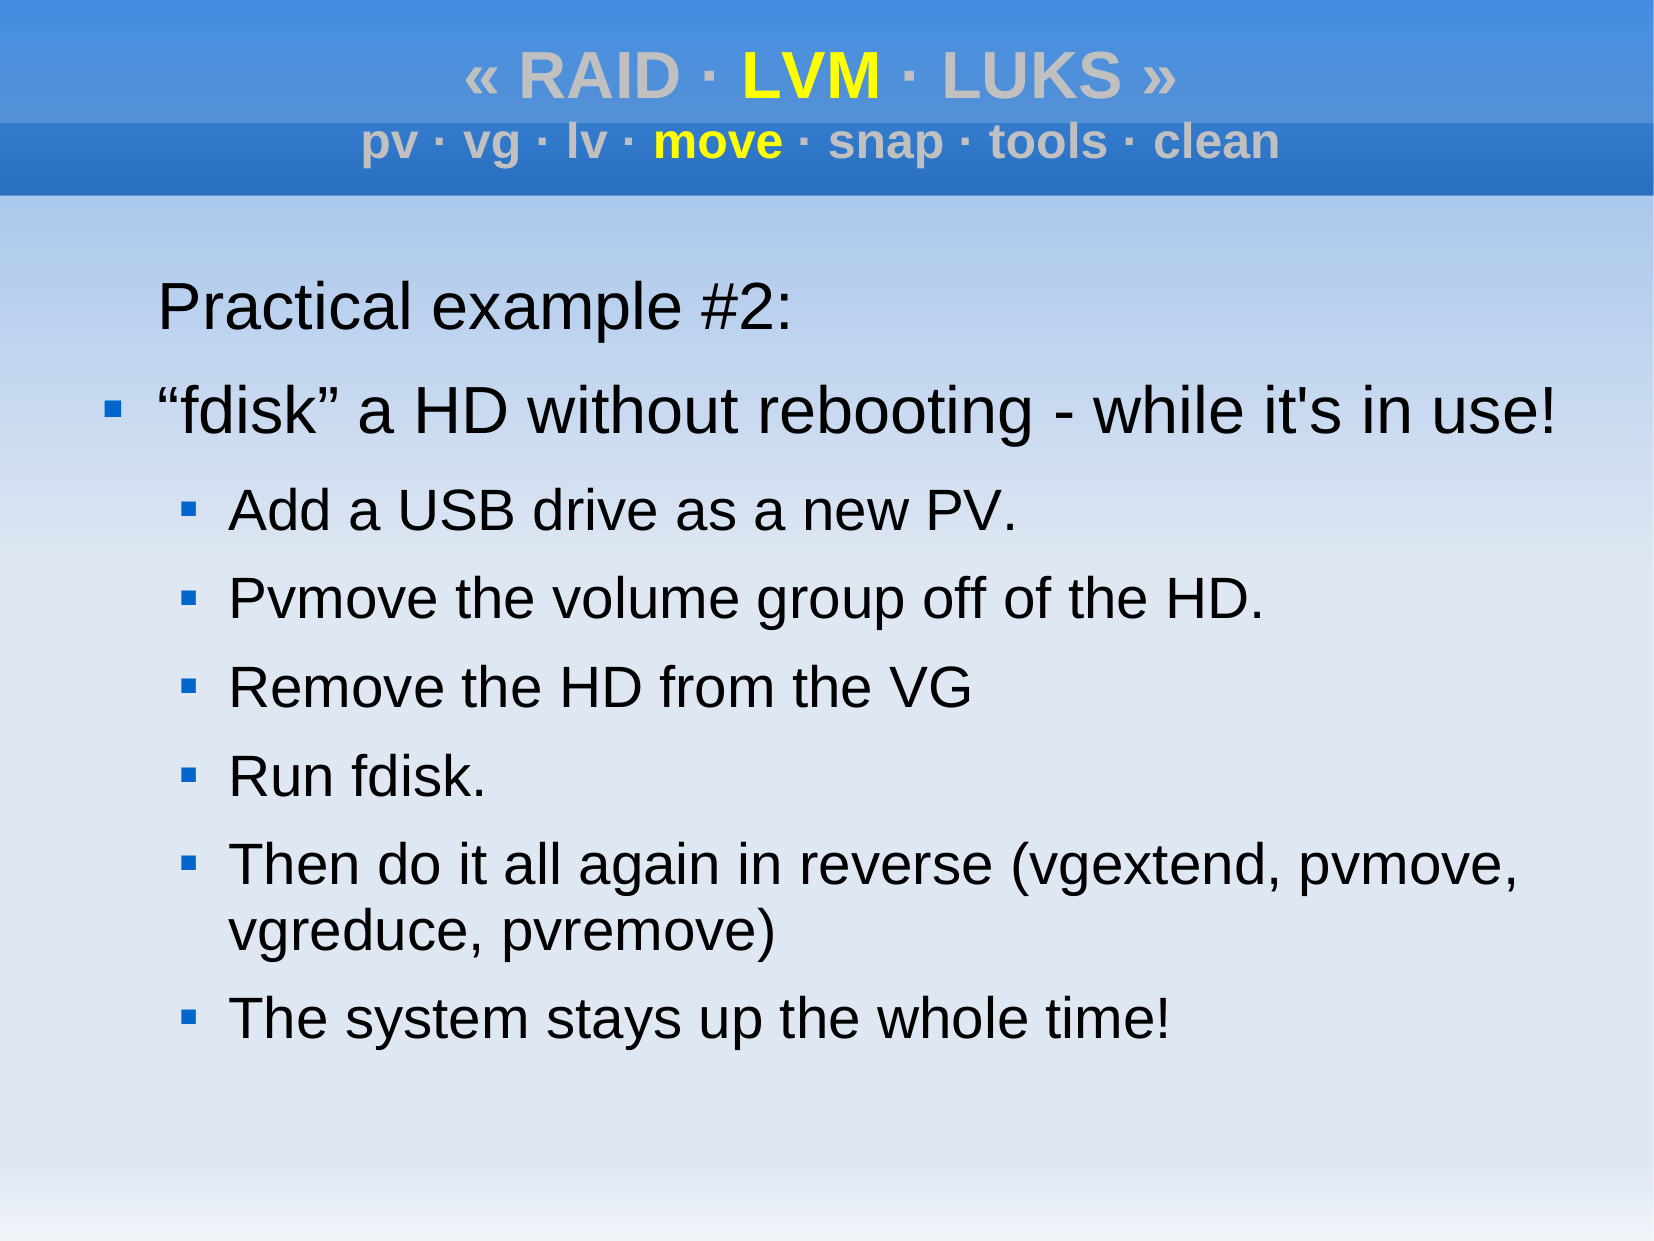

# « RAID · LVM · LUKS » pv · vg · lv · move · snap · tools · clean
Practical example #2:
“fdisk” a HD without rebooting - while it's in use!
Add a USB drive as a new PV.
Pvmove the volume group off of the HD.
Remove the HD from the VG
Run fdisk.
Then do it all again in reverse (vgextend, pvmove, vgreduce, pvremove)
The system stays up the whole time!